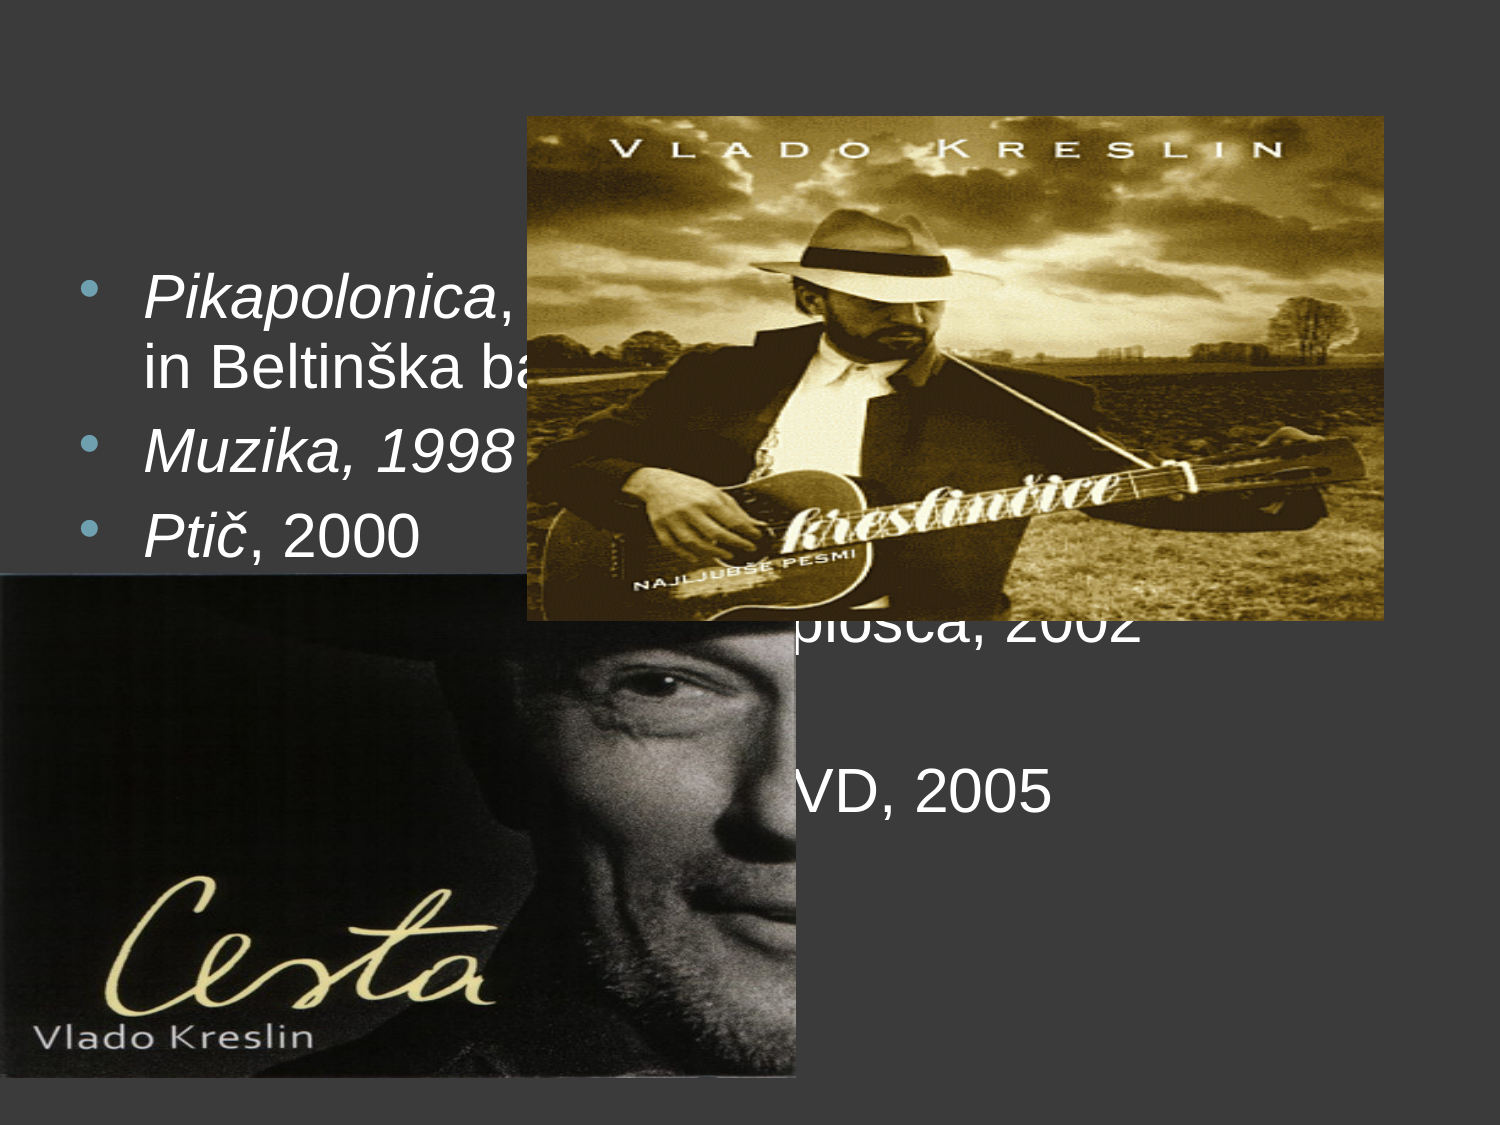

#
Pikapolonica, Vlado Kreslin, Mali bogovi in Beltinška banda, 1996
Muzika, 1998
Ptič, 2000
Kreslinčice, dvojna CD plošča, 2002
Generacija, 2003
Koncert, dvojni CD in DVD, 2005
Cesta, 31. 8. 2007